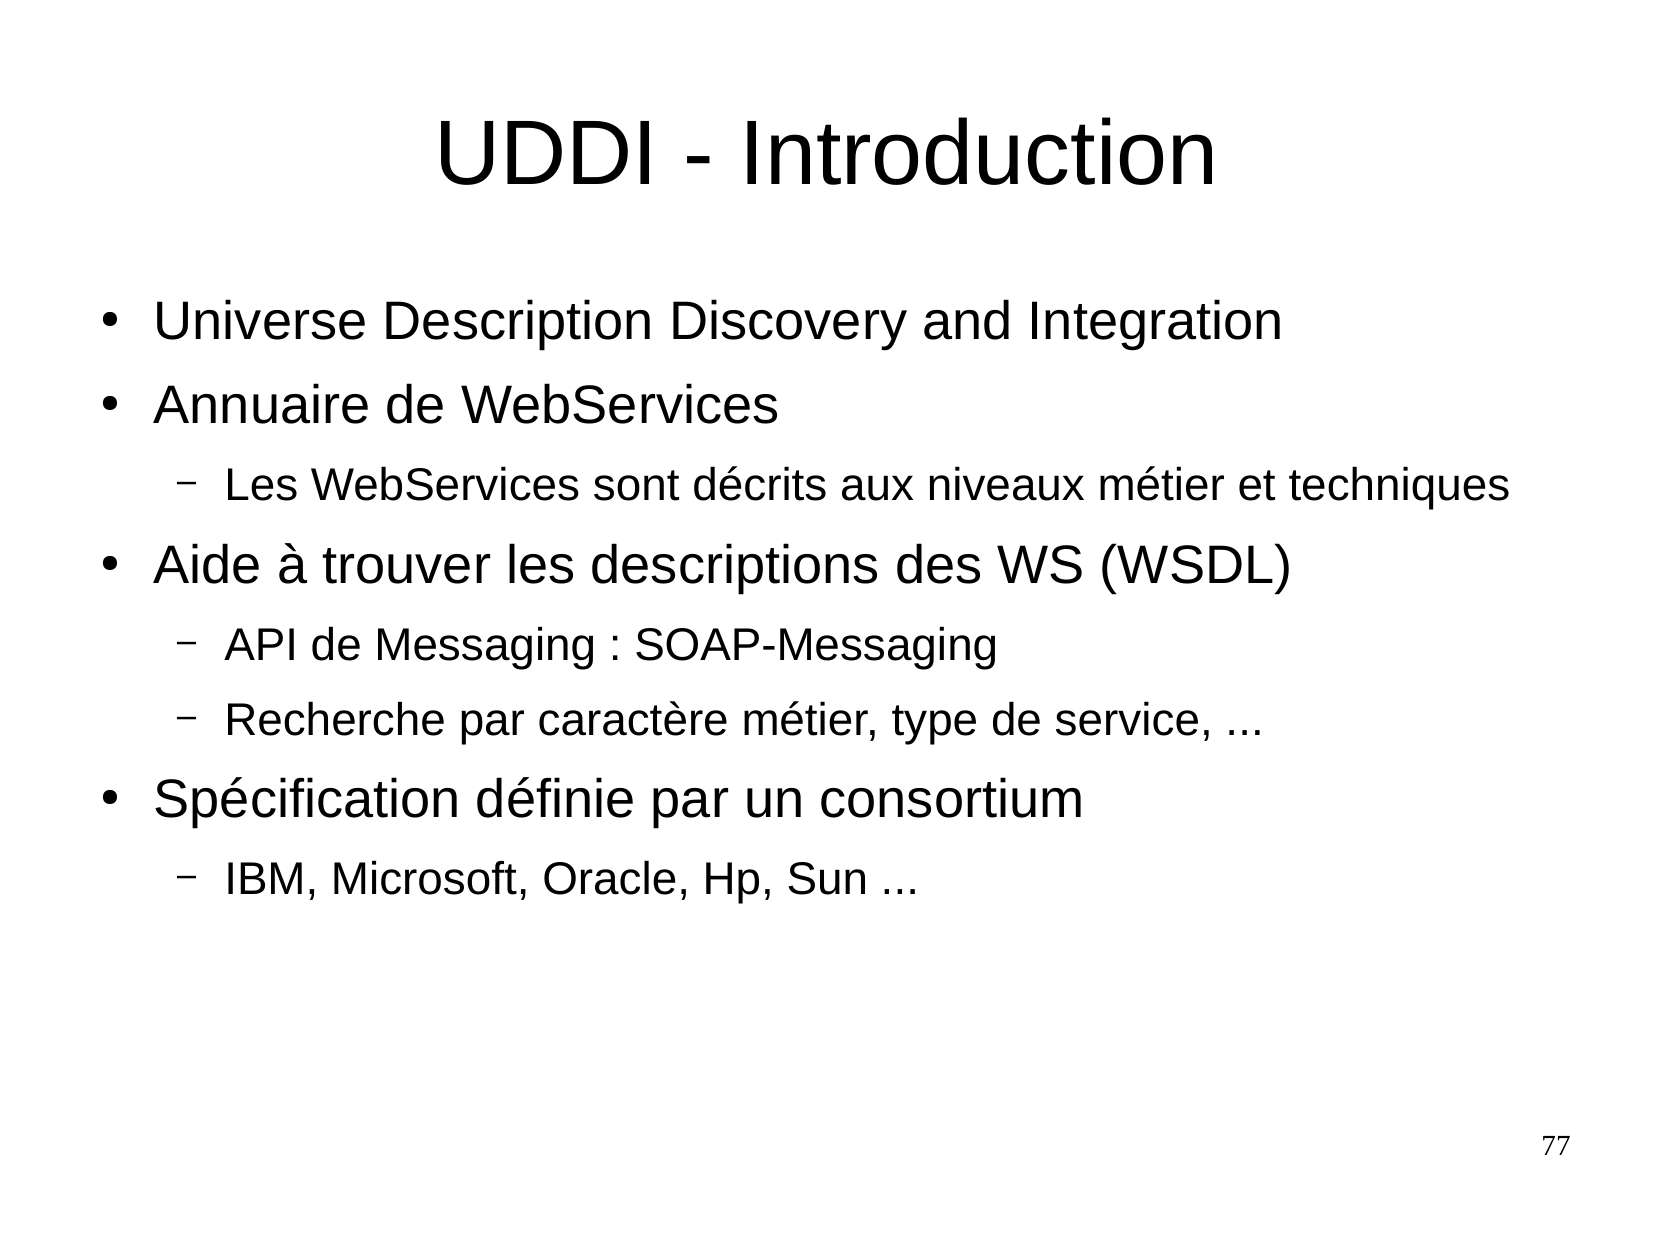

# UDDI - Introduction
Universe Description Discovery and Integration
Annuaire de WebServices
Les WebServices sont décrits aux niveaux métier et techniques
Aide à trouver les descriptions des WS (WSDL)
API de Messaging : SOAP-Messaging
Recherche par caractère métier, type de service, ...
Spécification définie par un consortium
IBM, Microsoft, Oracle, Hp, Sun ...
77